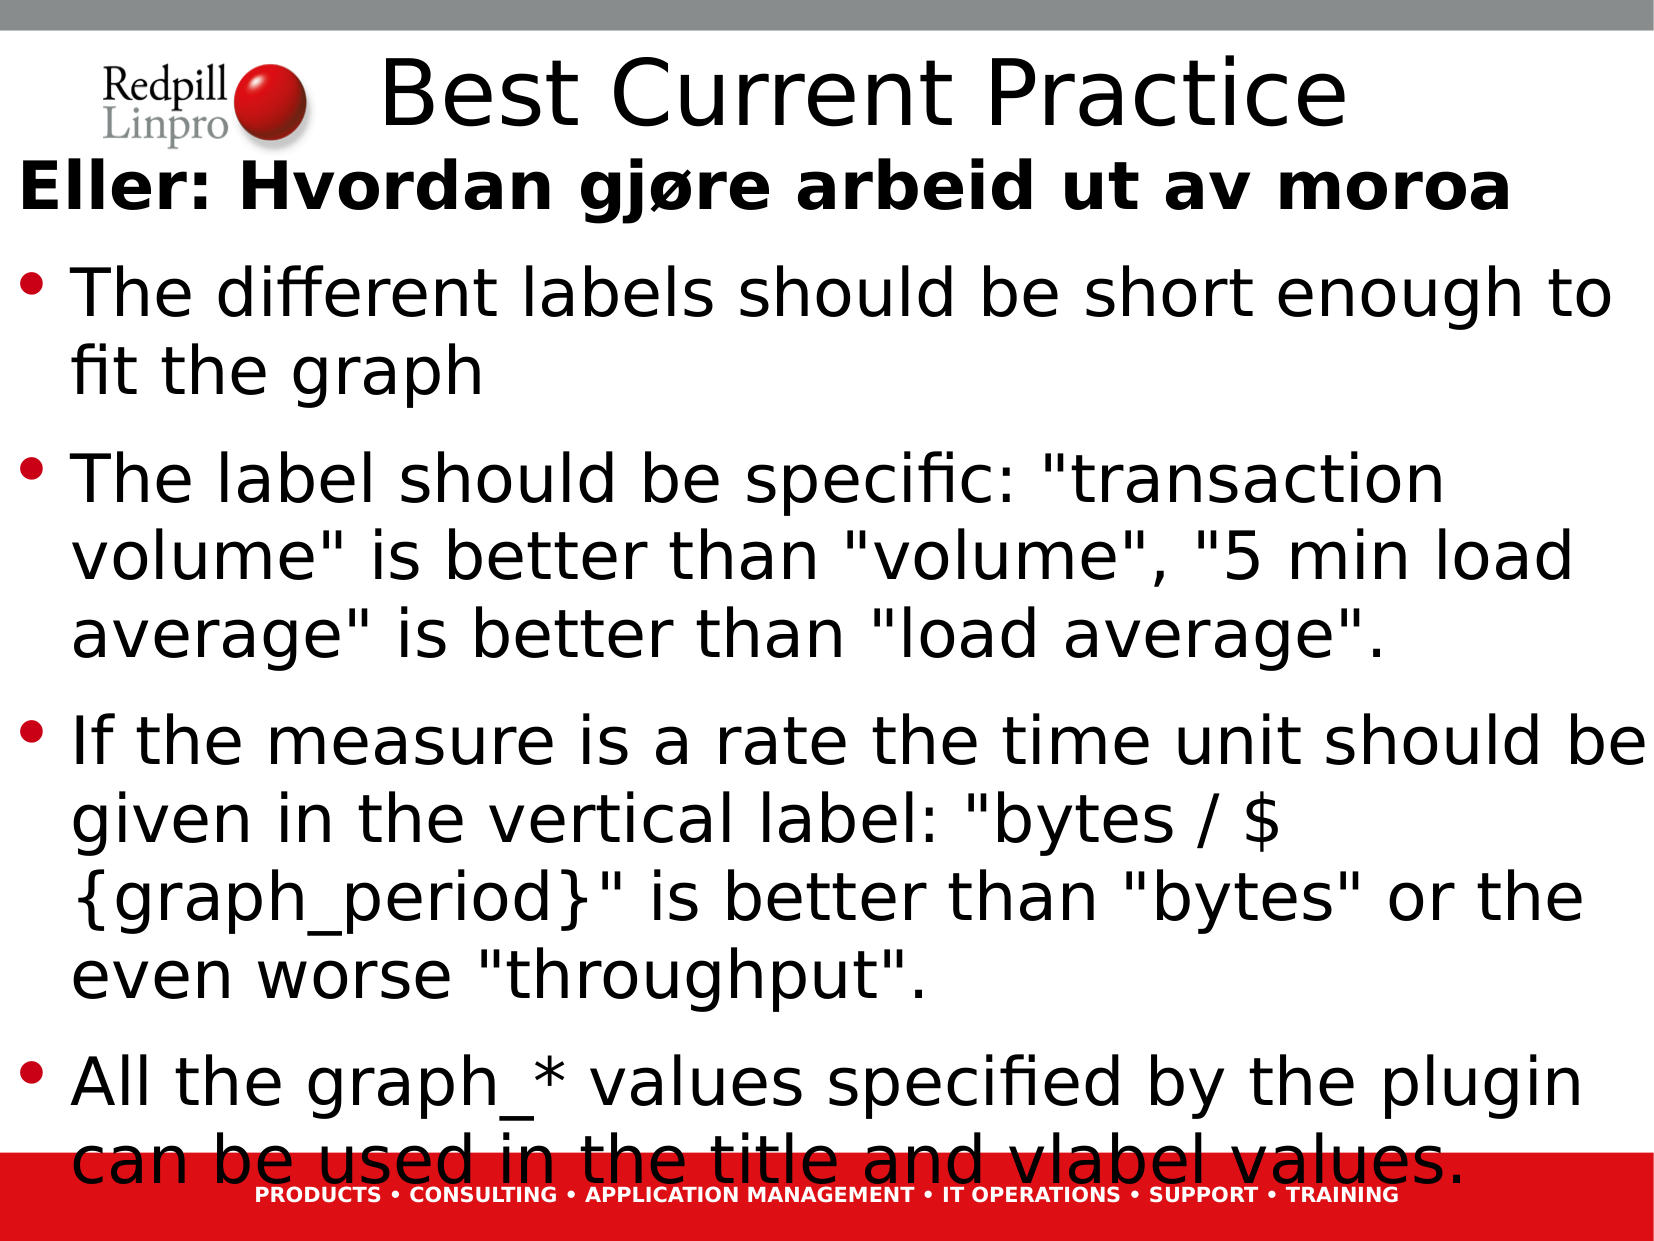

Best Current Practice
# Eller: Hvordan gjøre arbeid ut av moroa
The different labels should be short enough to fit the graph
The label should be specific: "transaction volume" is better than "volume", "5 min load average" is better than "load average".
If the measure is a rate the time unit should be given in the vertical label: "bytes / ${graph_period}" is better than "bytes" or the even worse "throughput".
All the graph_* values specified by the plugin can be used in the title and vlabel values.